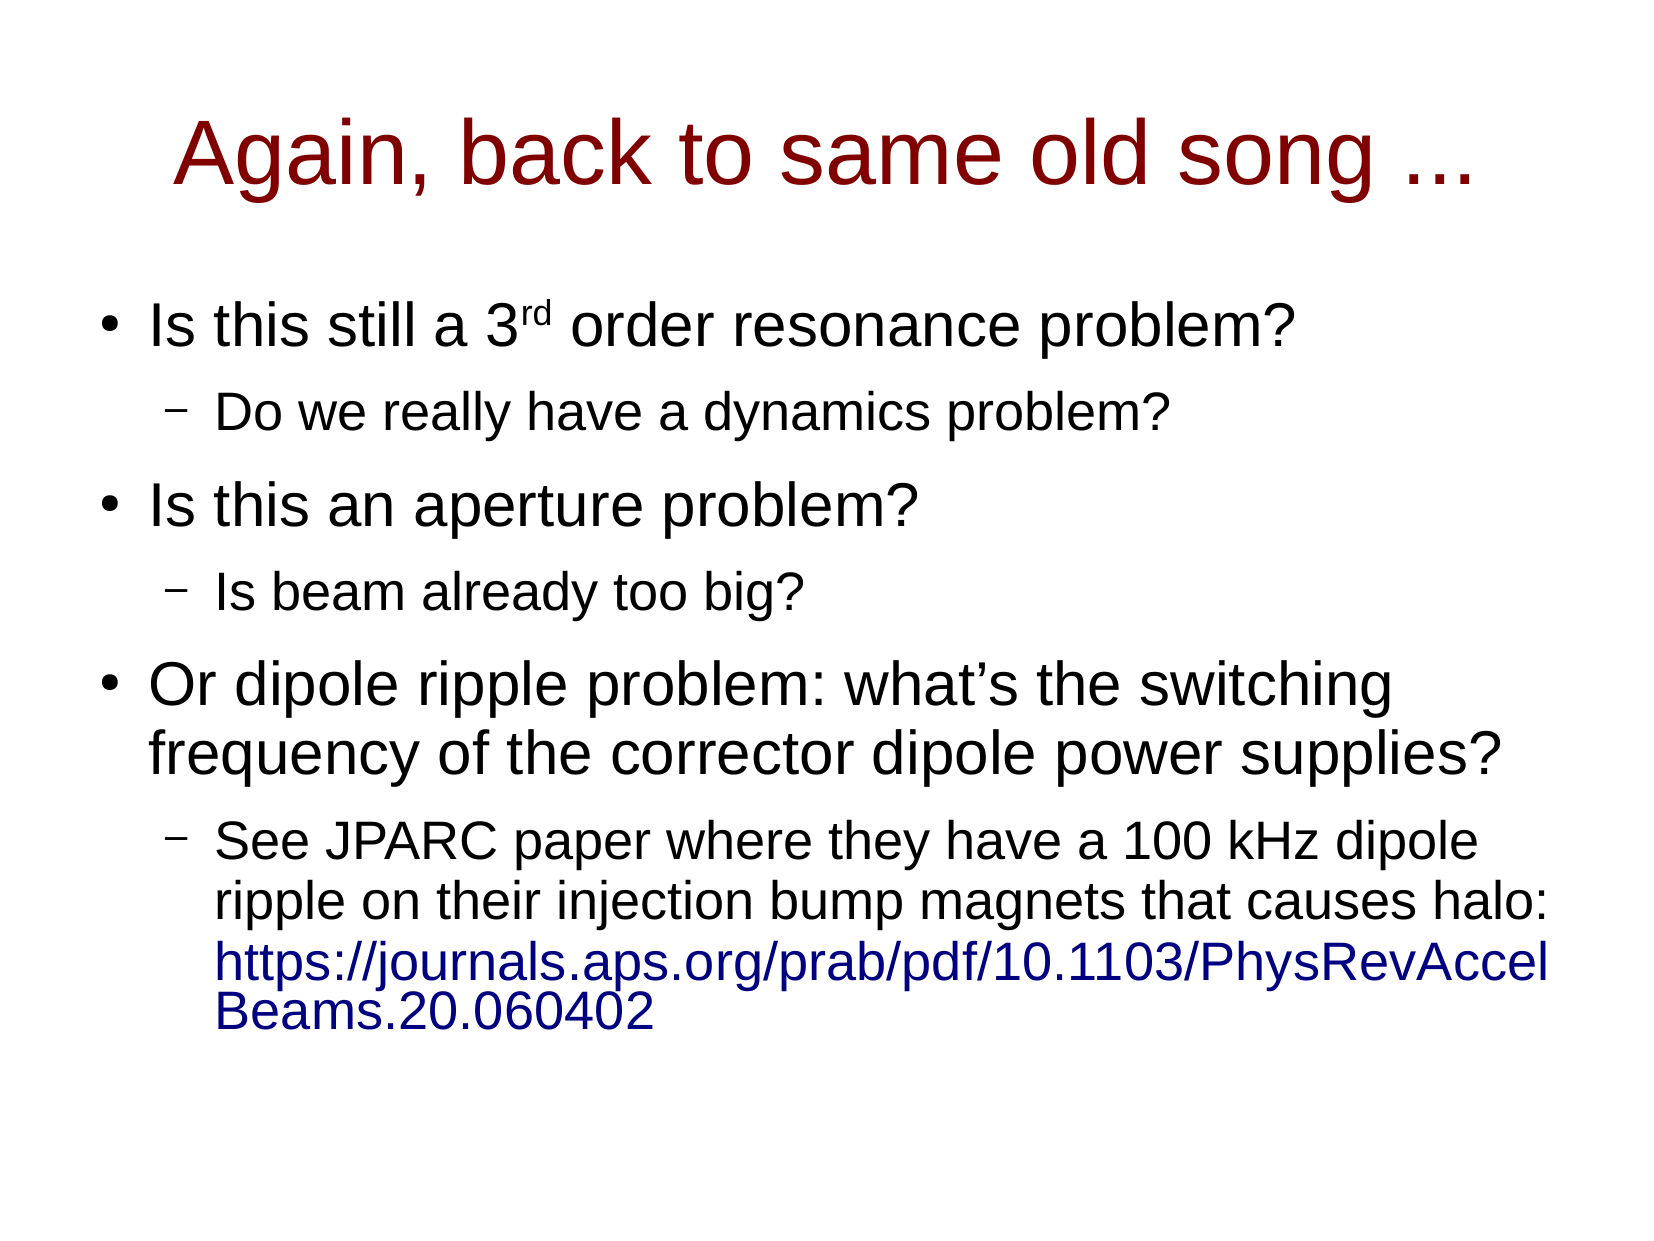

# Again, back to same old song ...
Is this still a 3rd order resonance problem?
Do we really have a dynamics problem?
Is this an aperture problem?
Is beam already too big?
Or dipole ripple problem: what’s the switching frequency of the corrector dipole power supplies?
See JPARC paper where they have a 100 kHz dipole ripple on their injection bump magnets that causes halo: https://journals.aps.org/prab/pdf/10.1103/PhysRevAccelBeams.20.060402